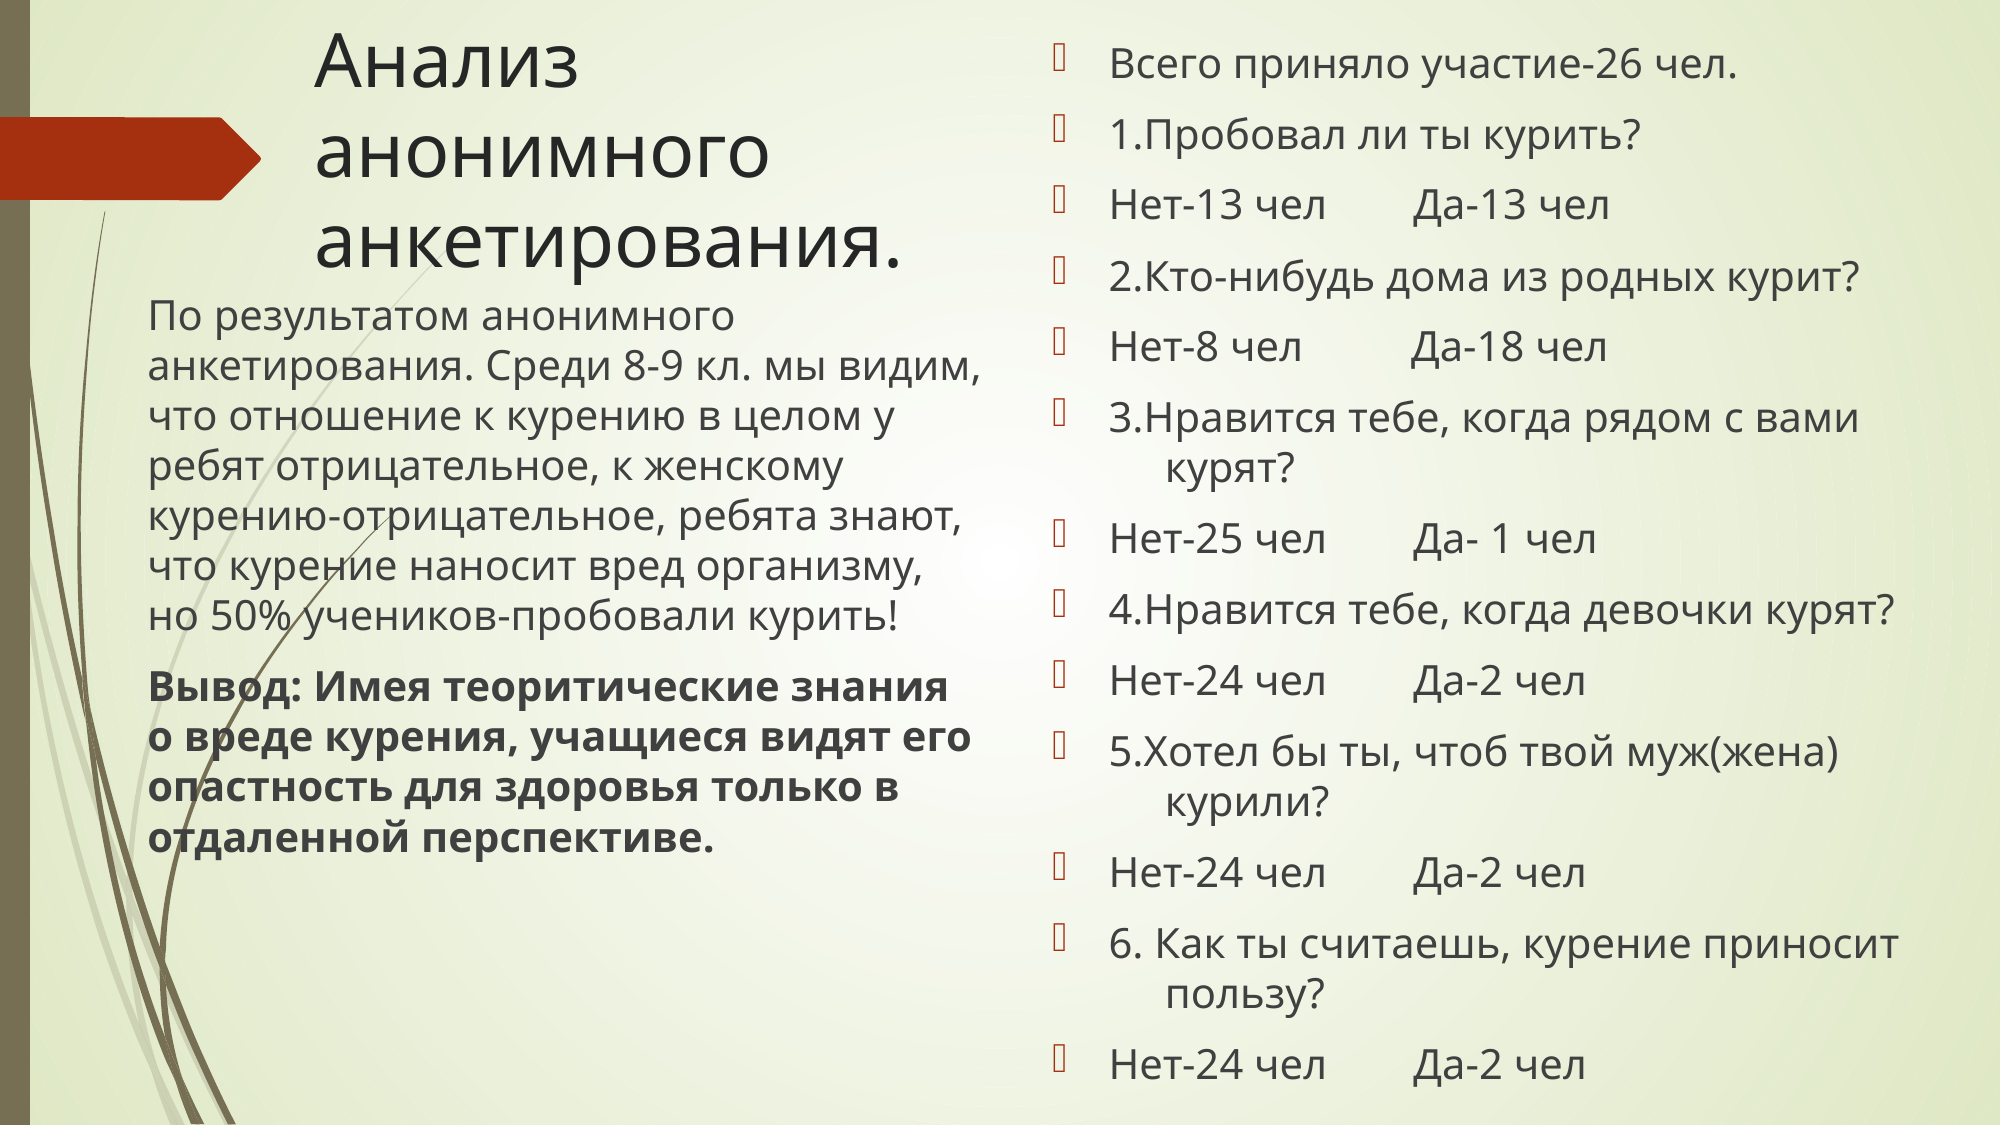

# Анализ анонимного анкетирования.
Всего приняло участие-26 чел.
1.Пробовал ли ты курить?
Нет-13 чел        Да-13 чел
2.Кто-нибудь дома из родных курит?
Нет-8 чел          Да-18 чел
3.Нравится тебе, когда рядом с вами курят?
Нет-25 чел        Да- 1 чел
4.Нравится тебе, когда девочки курят?
Нет-24 чел        Да-2 чел
5.Хотел бы ты, чтоб твой муж(жена) курили?
Нет-24 чел        Да-2 чел
6. Как ты считаешь, курение приносит пользу?
Нет-24 чел        Да-2 чел
По результатом анонимного анкетирования. Среди 8-9 кл. мы видим, что отношение к курению в целом у ребят отрицательное, к женскому курению-отрицательное, ребята знают, что курение наносит вред организму, но 50% учеников-пробовали курить!
Вывод: Имея теоритические знания о вреде курения, учащиеся видят его опастность для здоровья только в отдаленной перспективе.